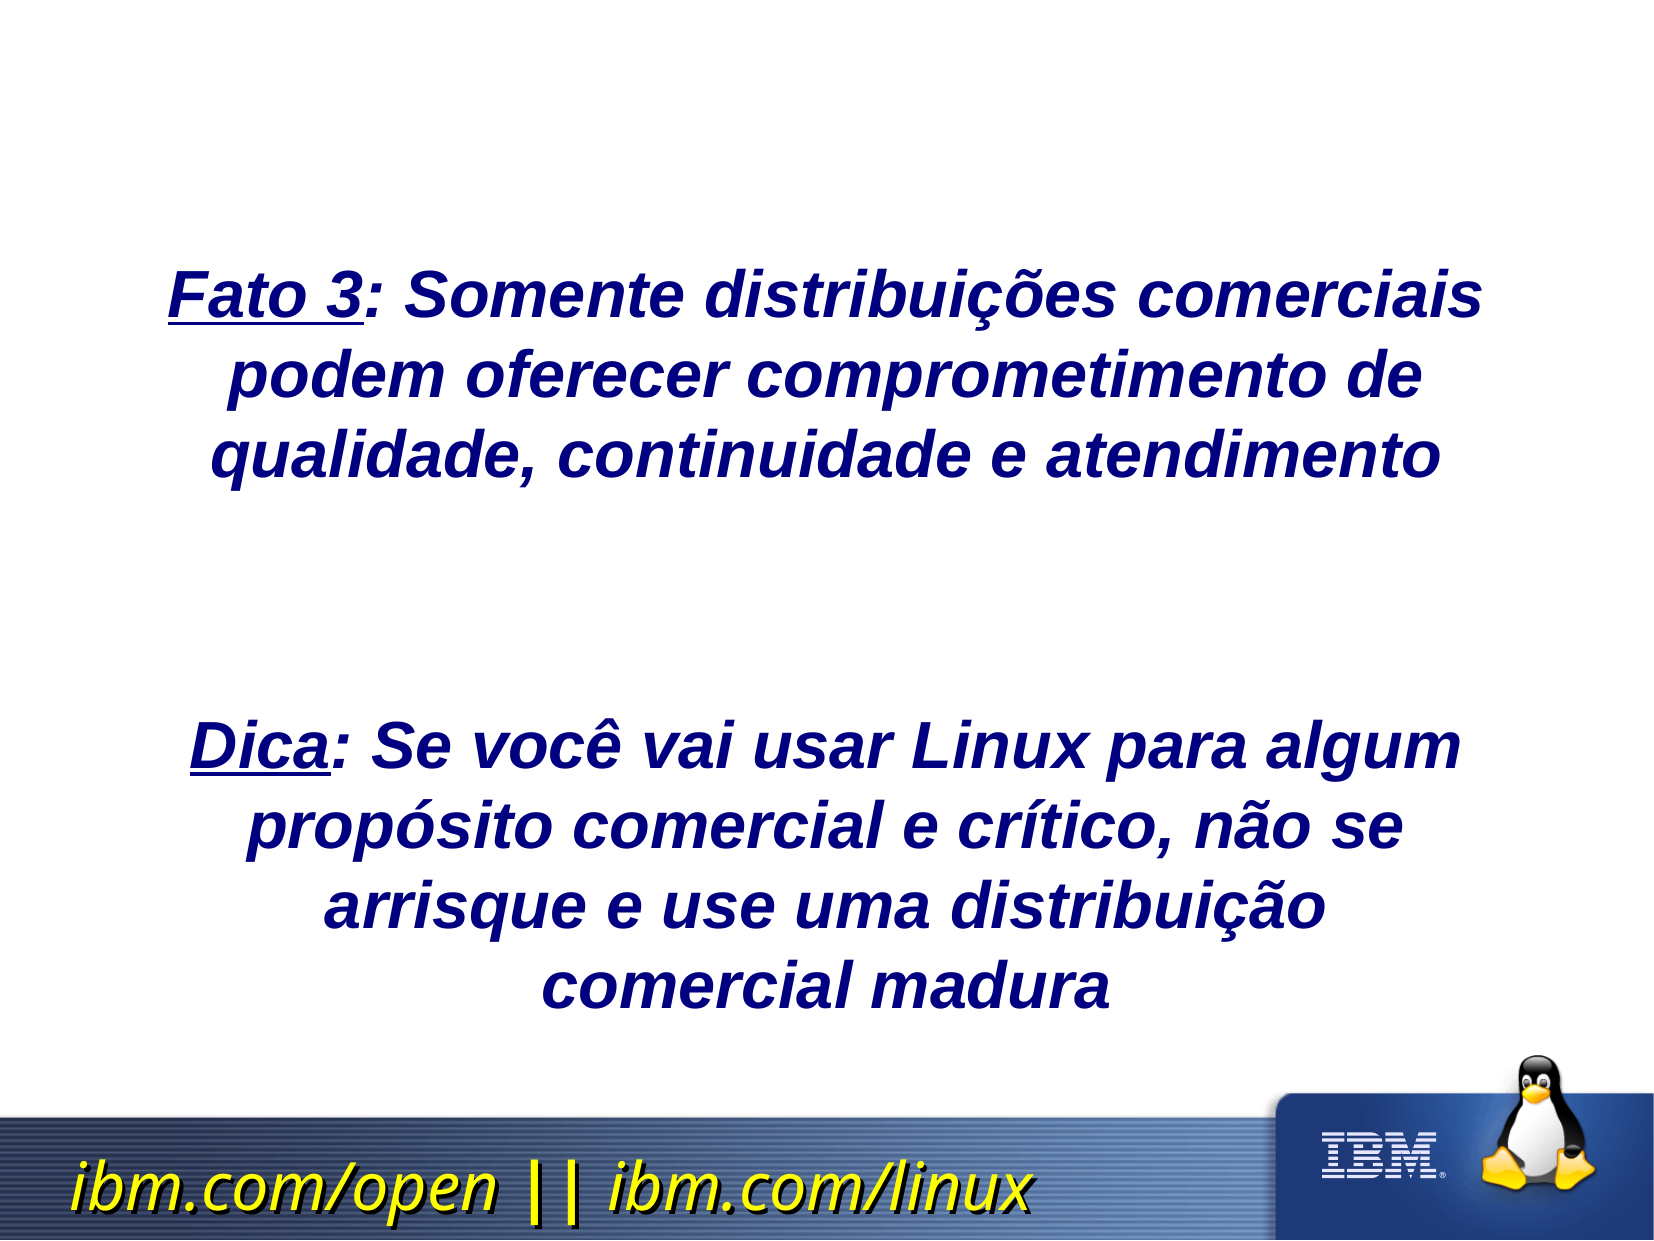

Fato 3: Somente distribuições comerciais podem oferecer comprometimento de qualidade, continuidade e atendimento
Dica: Se você vai usar Linux para algum propósito comercial e crítico, não se arrisque e use uma distribuição comercial madura